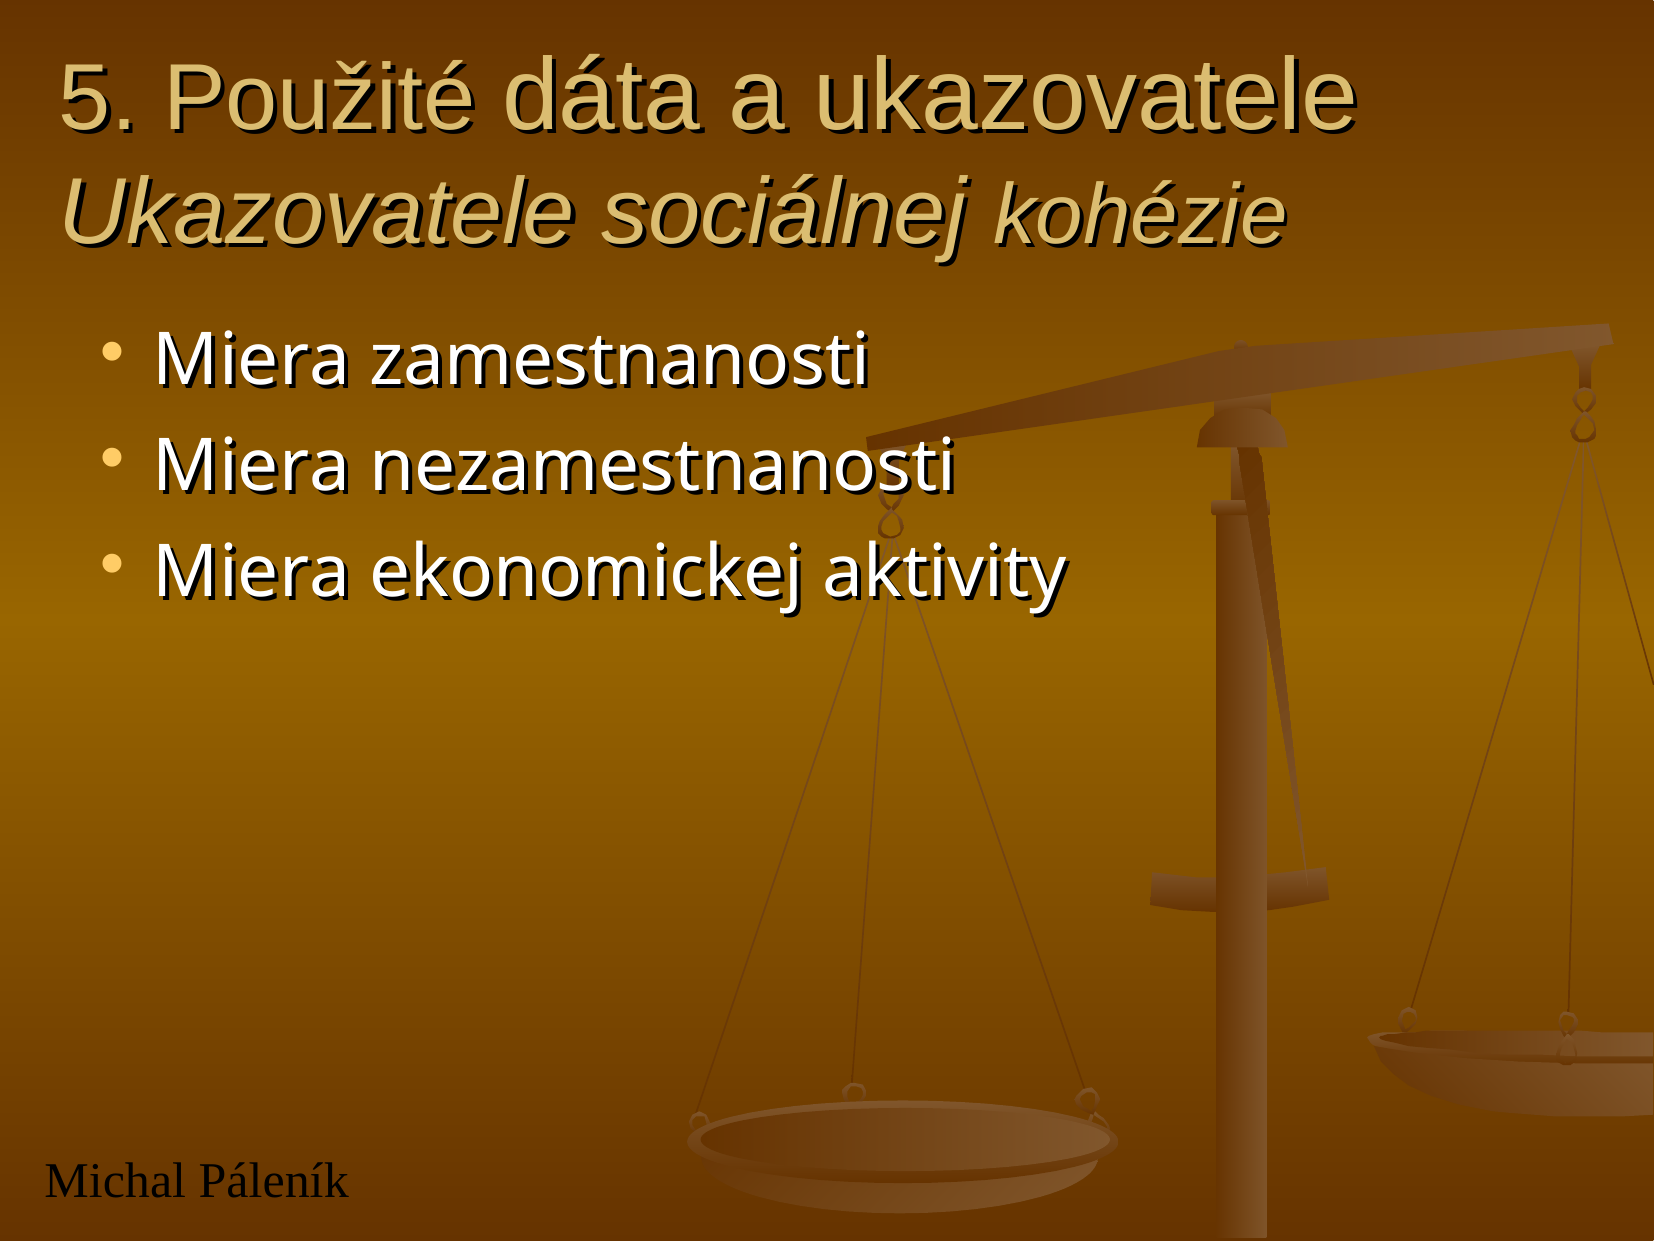

# 5. Použité dáta a ukazovatele Ukazovatele sociálnej kohézie
Miera zamestnanosti
Miera nezamestnanosti
Miera ekonomickej aktivity